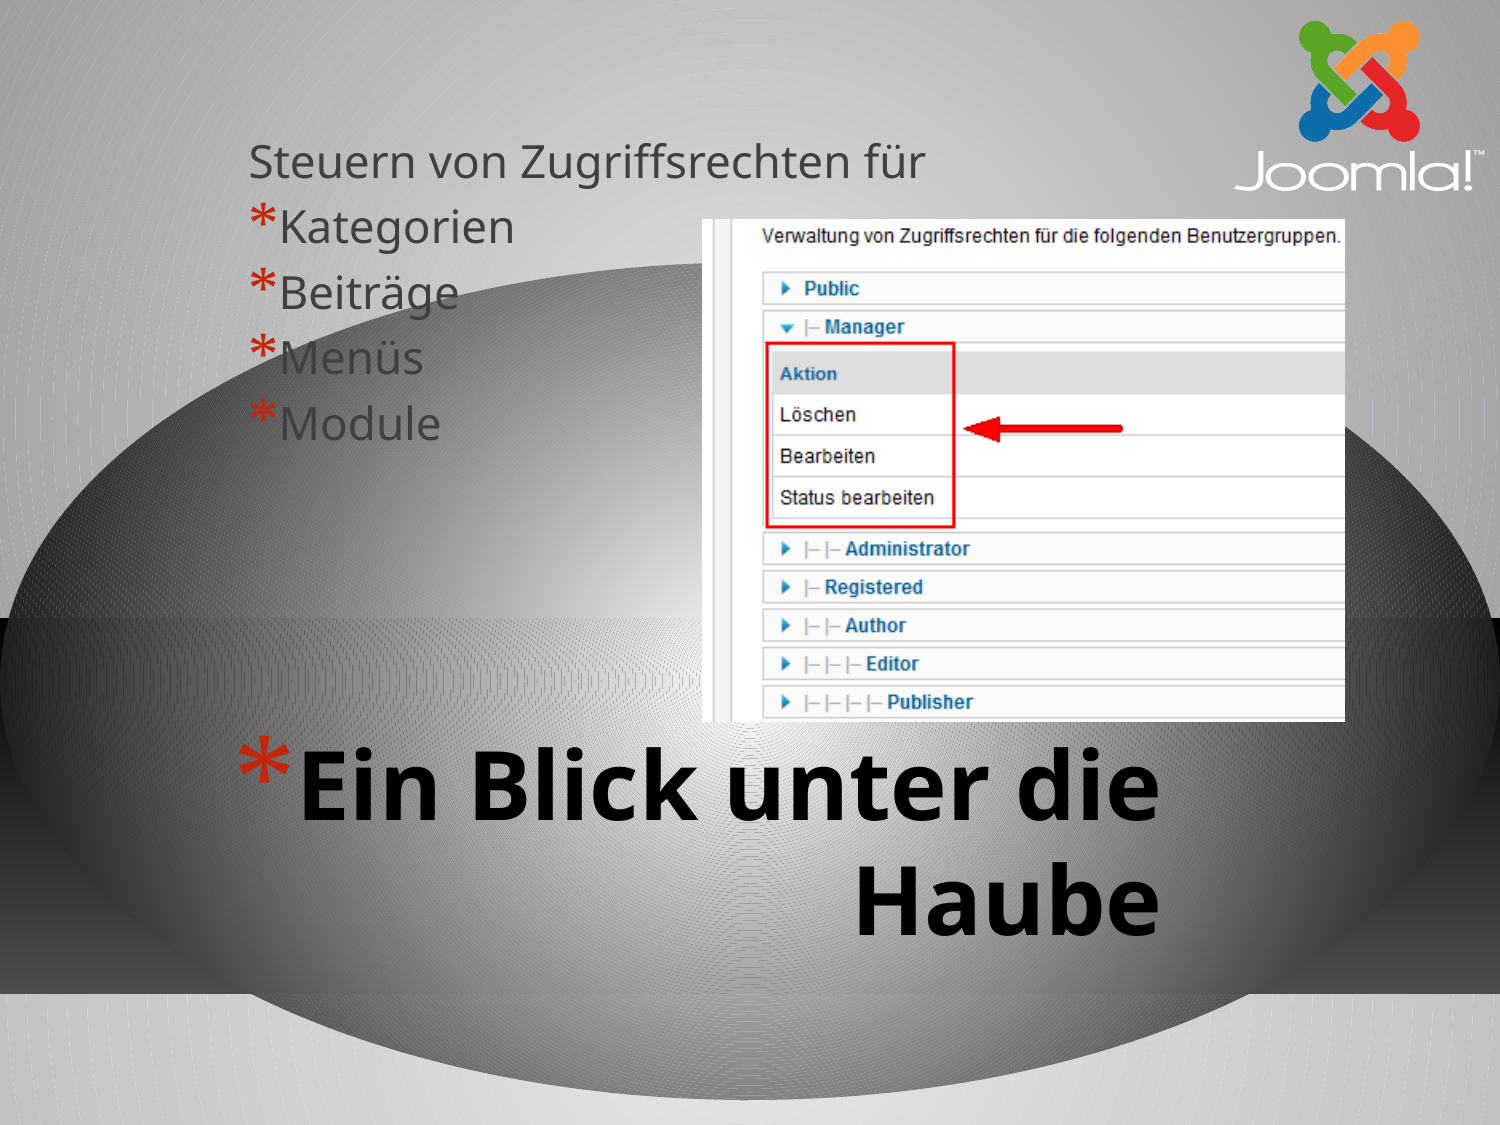

Steuern von Zugriffsrechten für
Kategorien
Beiträge
Menüs
Module
# Ein Blick unter die Haube